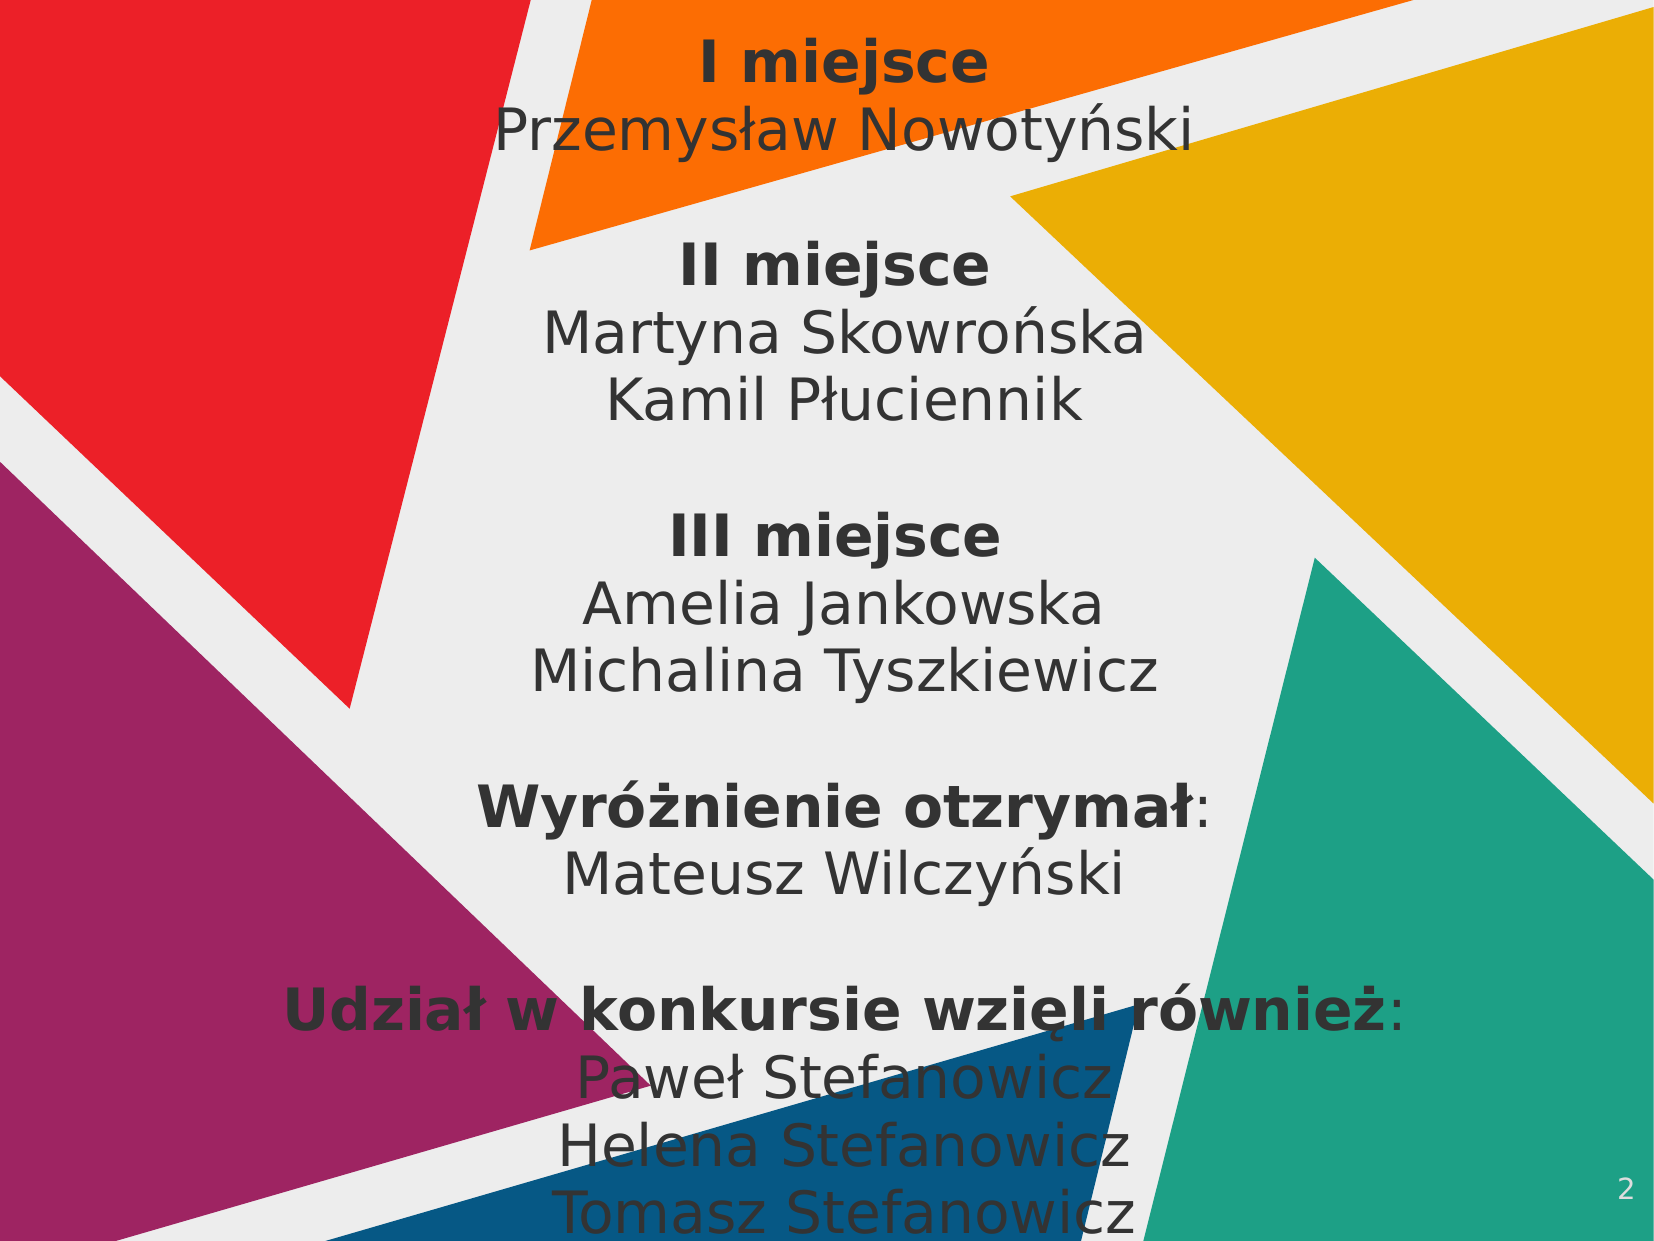

# I miejsce Przemysław Nowotyński II miejsce Martyna Skowrońska Kamil Płuciennik III miejsce Amelia Jankowska Michalina Tyszkiewicz Wyróżnienie otzrymał: Mateusz Wilczyński Udział w konkursie wzięli również: Paweł Stefanowicz Helena Stefanowicz Tomasz Stefanowicz
2